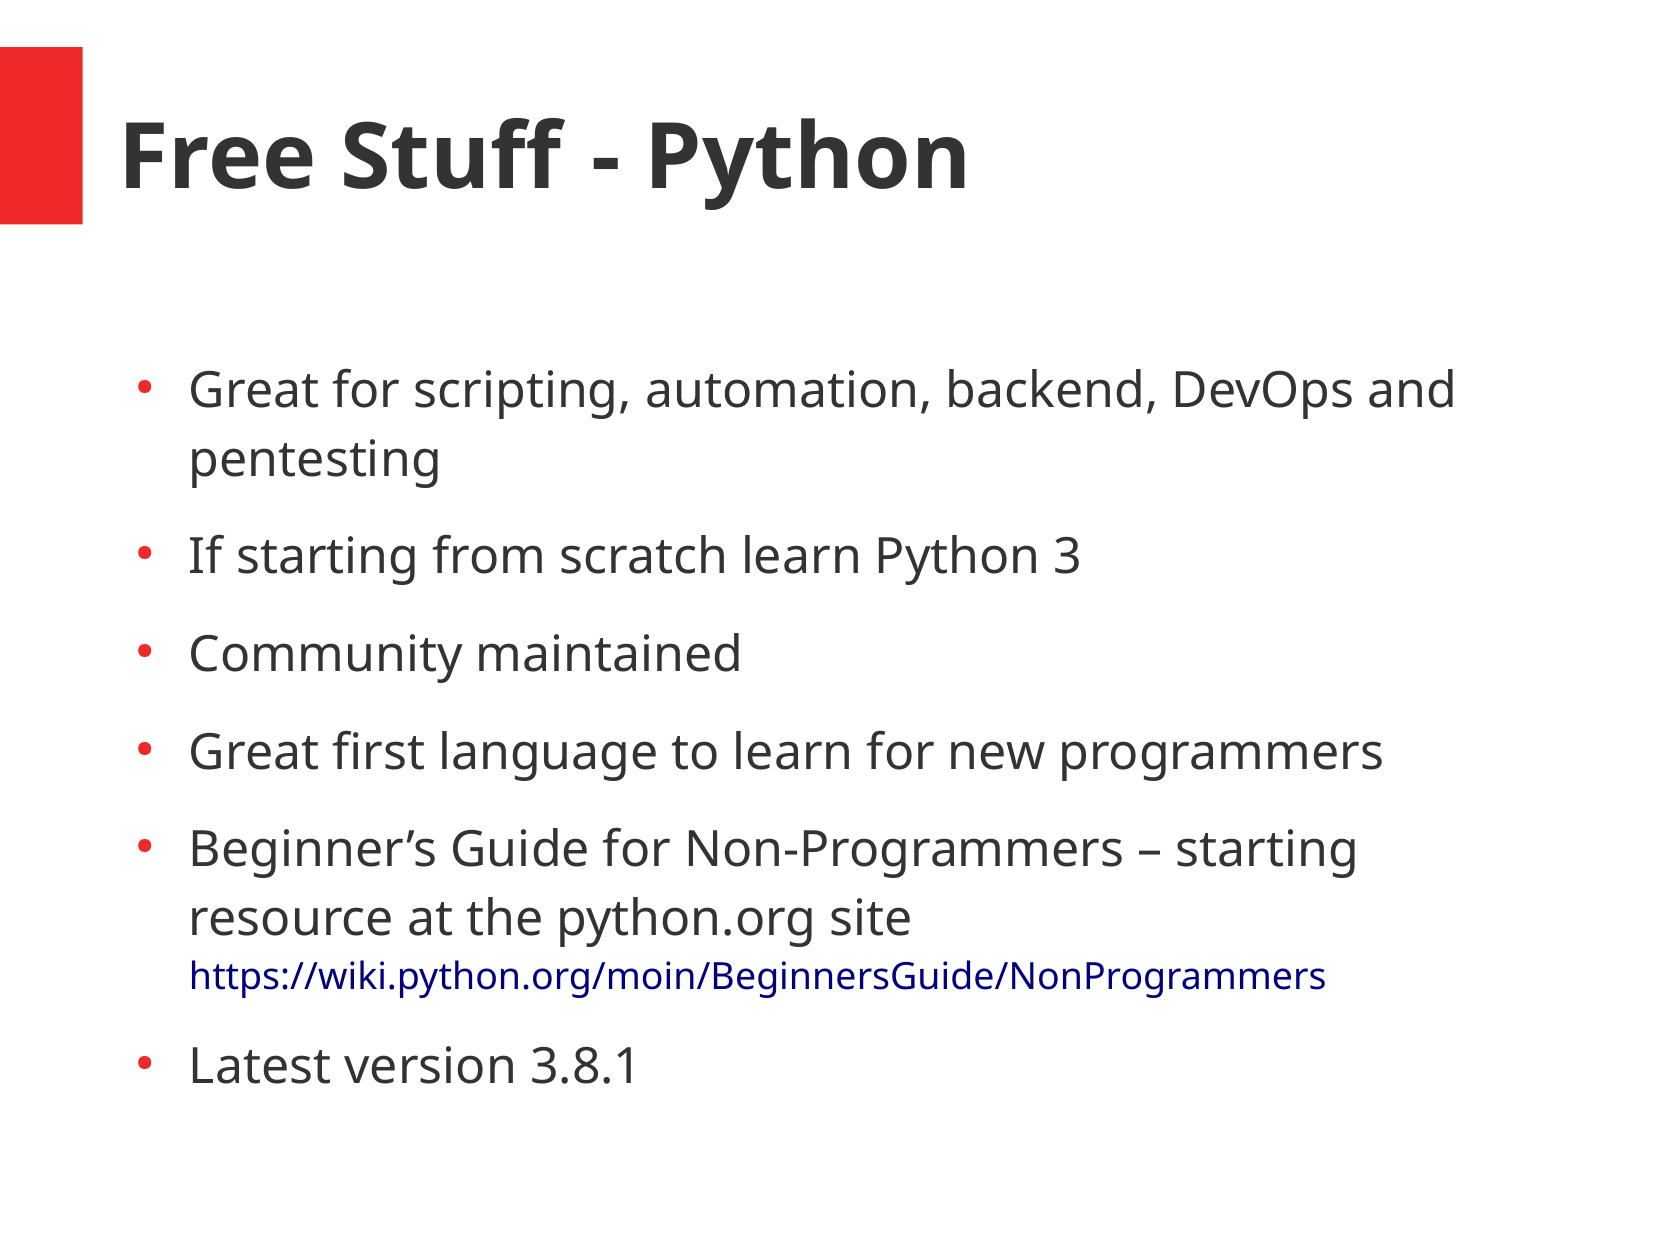

# Free Stuff	 - Python
Great for scripting, automation, backend, DevOps and pentesting
If starting from scratch learn Python 3
Community maintained
Great first language to learn for new programmers
Beginner’s Guide for Non-Programmers – starting resource at the python.org site https://wiki.python.org/moin/BeginnersGuide/NonProgrammers
Latest version 3.8.1